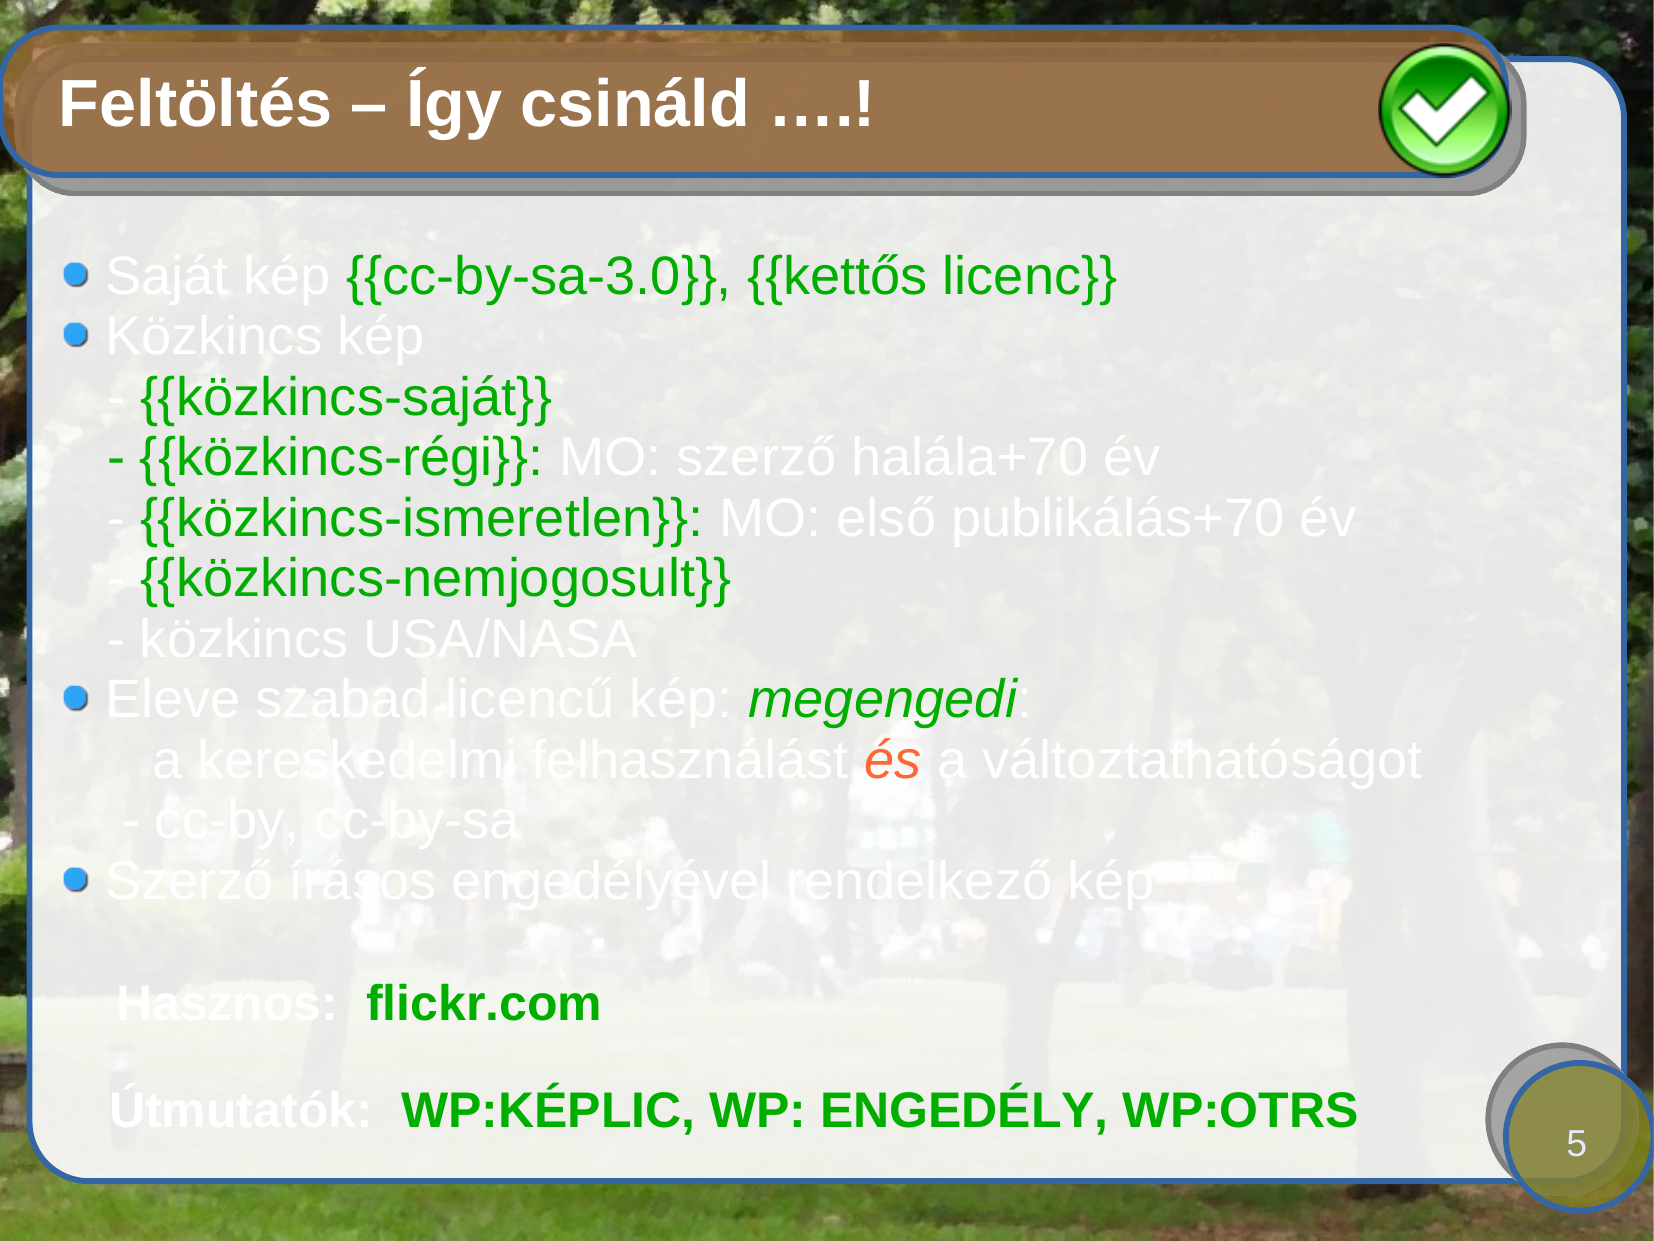

# Feltöltés – Így csináld ….!
 Saját kép {{cc-by-sa-3.0}}, {{kettős licenc}}
 Közkincs kép
 - {{közkincs-saját}}
 - {{közkincs-régi}}: MO: szerző halála+70 év
 - {{közkincs-ismeretlen}}: MO: első publikálás+70 év
 - {{közkincs-nemjogosult}}
 - közkincs USA/NASA
 Eleve szabad licencű kép: megengedi:
 a kereskedelmi felhasználást és a változtathatóságot
 - cc-by, cc-by-sa
 Szerző írásos engedélyével rendelkező kép
Hasznos: flickr.com
Útmutatók: WP:KÉPLIC, WP: ENGEDÉLY, WP:OTRS
5